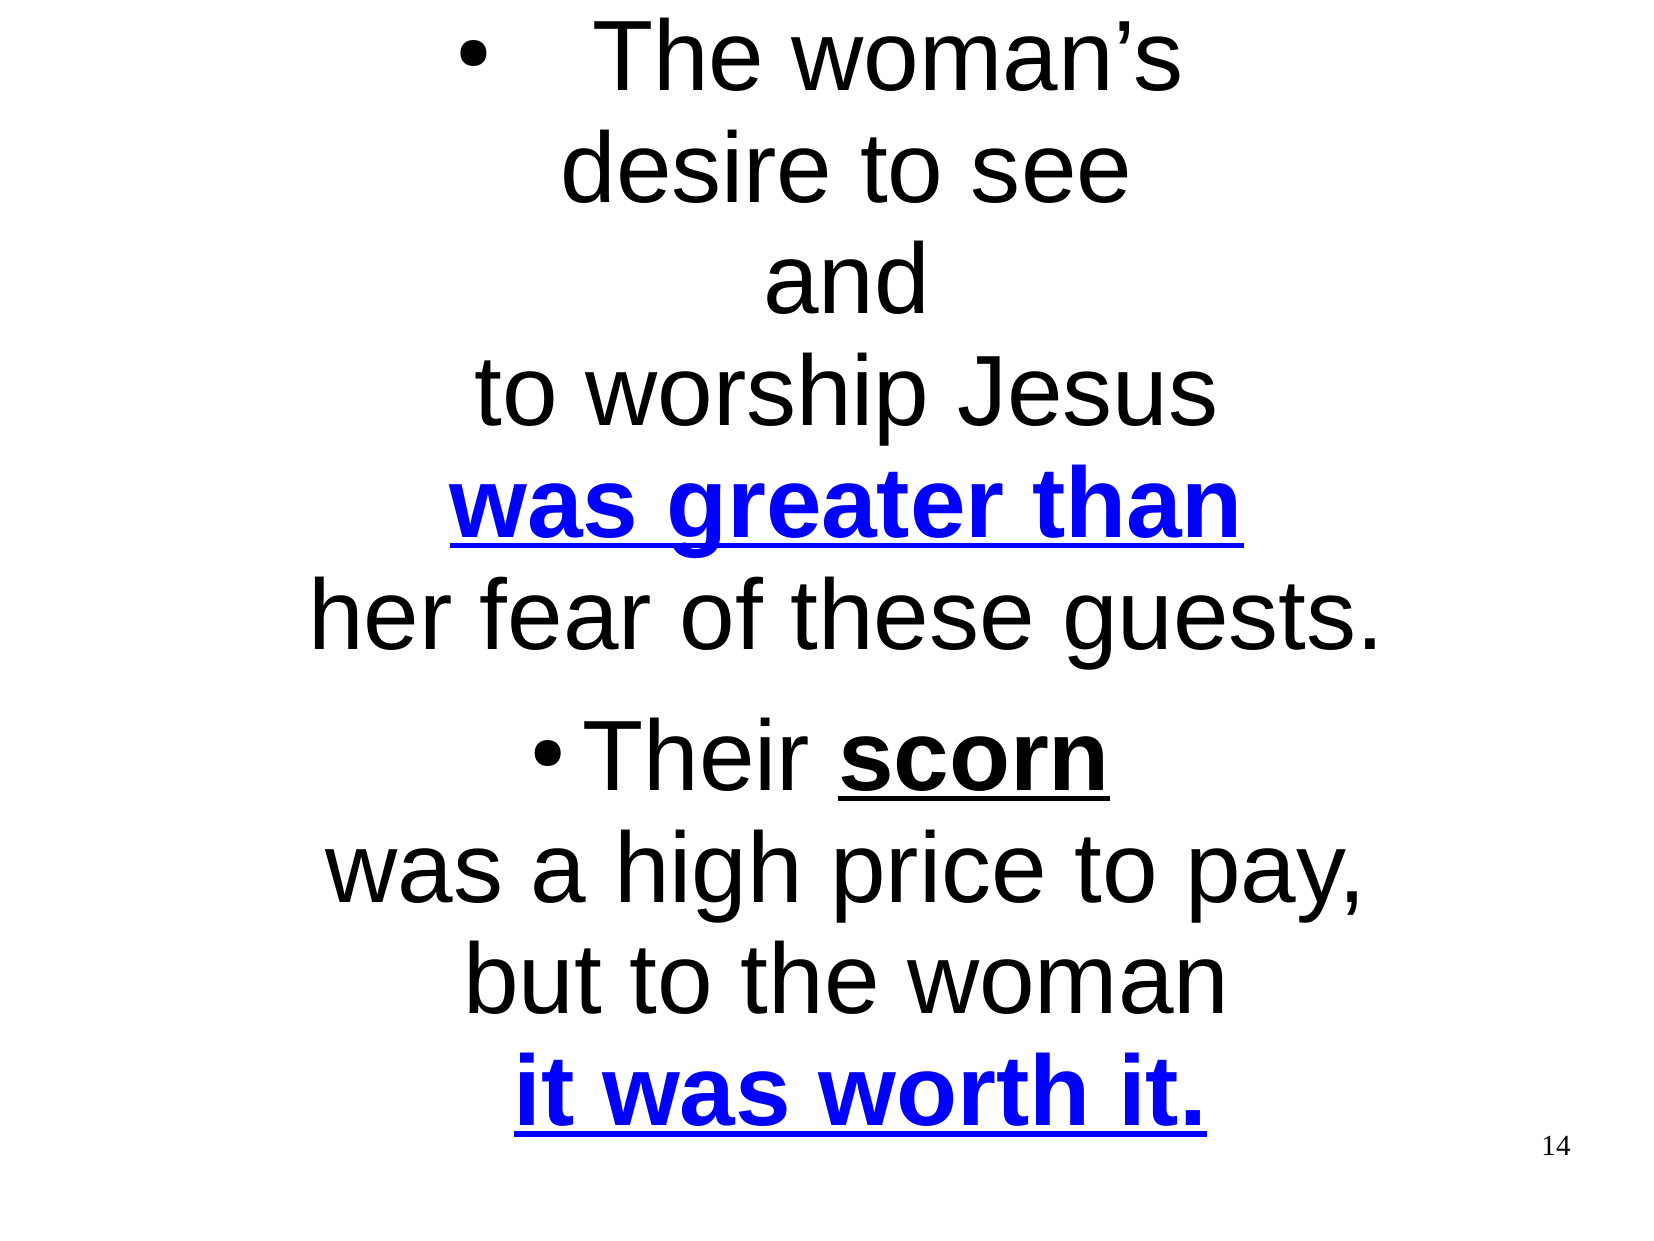

# The woman’s desire to see and to worship Jesus was greater than her fear of these guests.
Their scorn
was a high price to pay,
but to the woman
it was worth it.
14